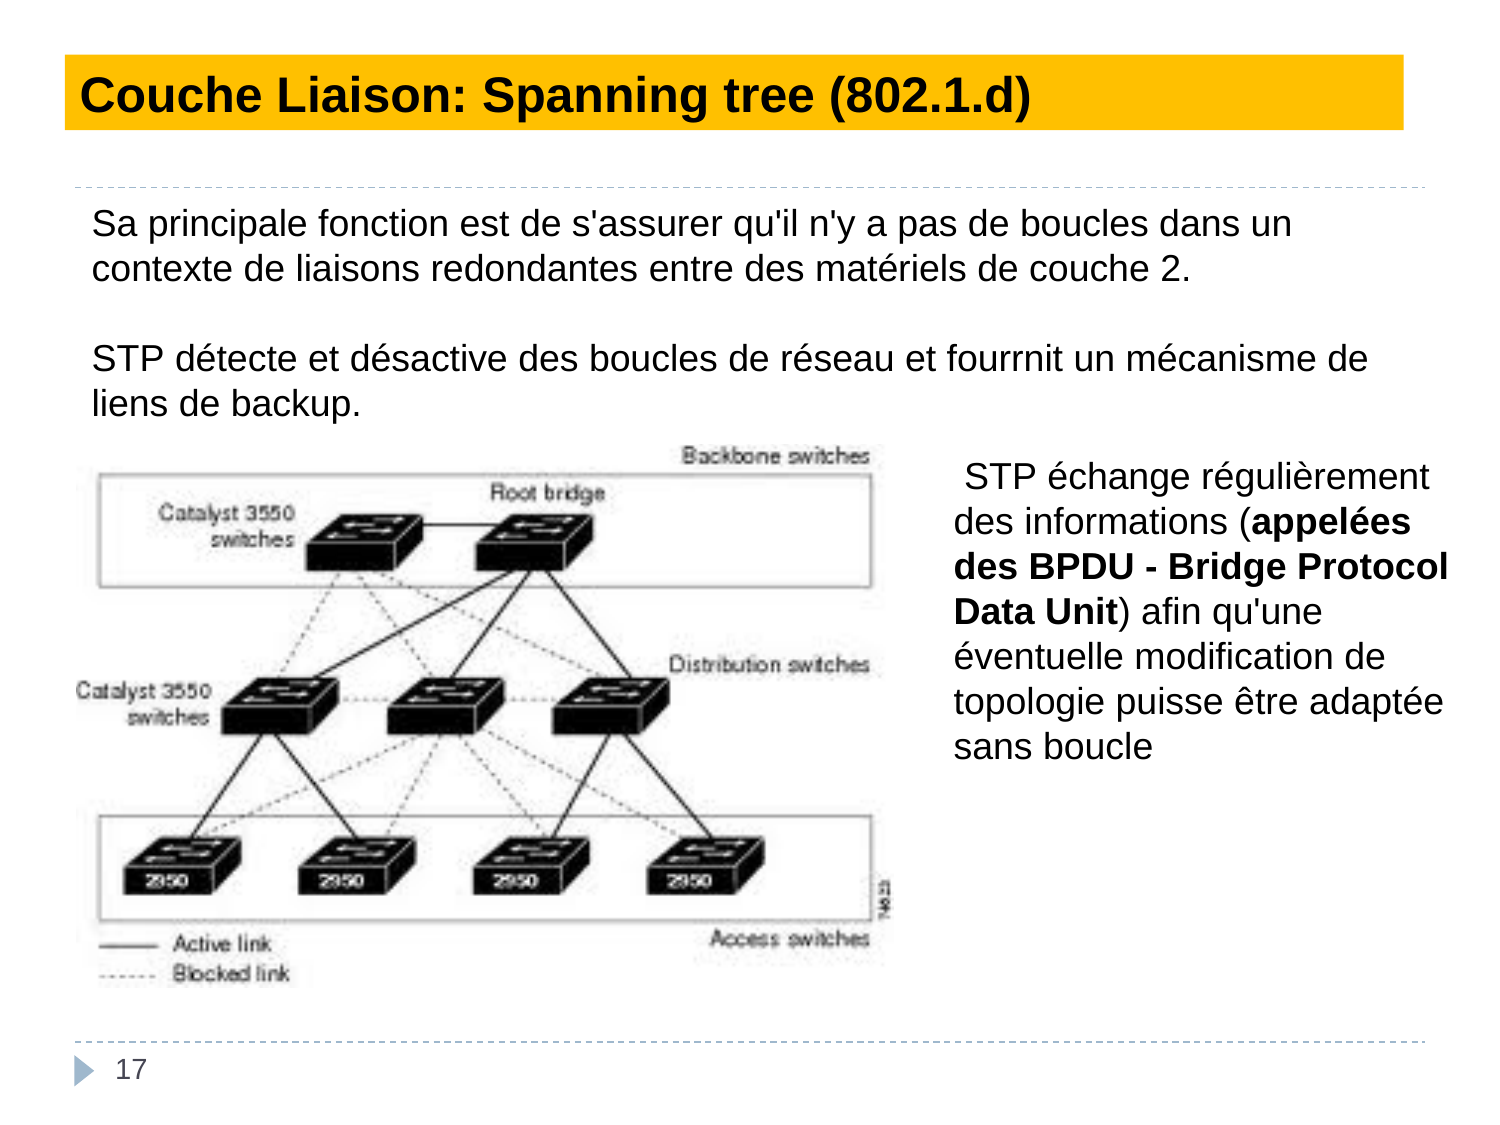

Couche Liaison: Spanning tree (802.1.d)
Sa principale fonction est de s'assurer qu'il n'y a pas de boucles dans un contexte de liaisons redondantes entre des matériels de couche 2.
STP détecte et désactive des boucles de réseau et fourrnit un mécanisme de liens de backup.
 STP échange régulièrement des informations (appelées des BPDU - Bridge Protocol Data Unit) afin qu'une éventuelle modification de topologie puisse être adaptée sans boucle